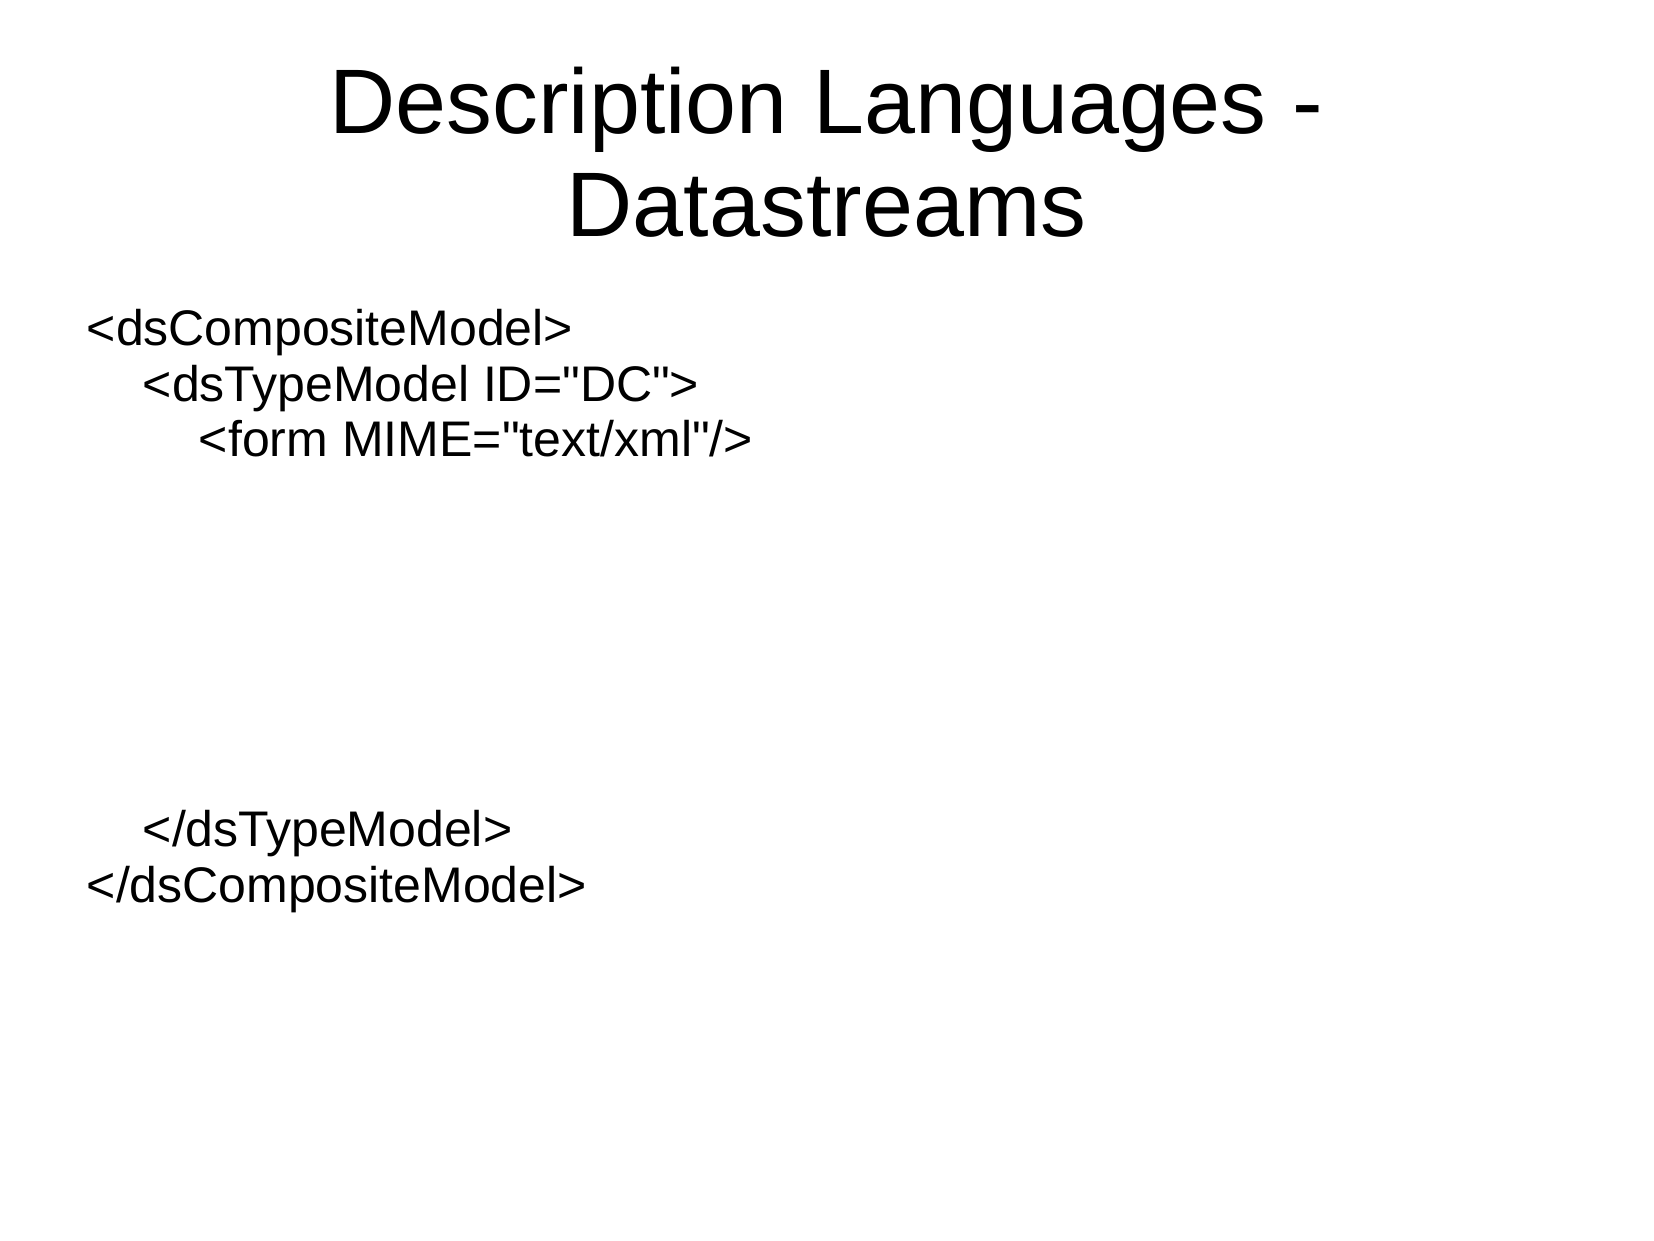

# Description Languages - Datastreams
<dsCompositeModel>
 <dsTypeModel ID="DC">
 <form MIME="text/xml"/>
 </dsTypeModel>
</dsCompositeModel>